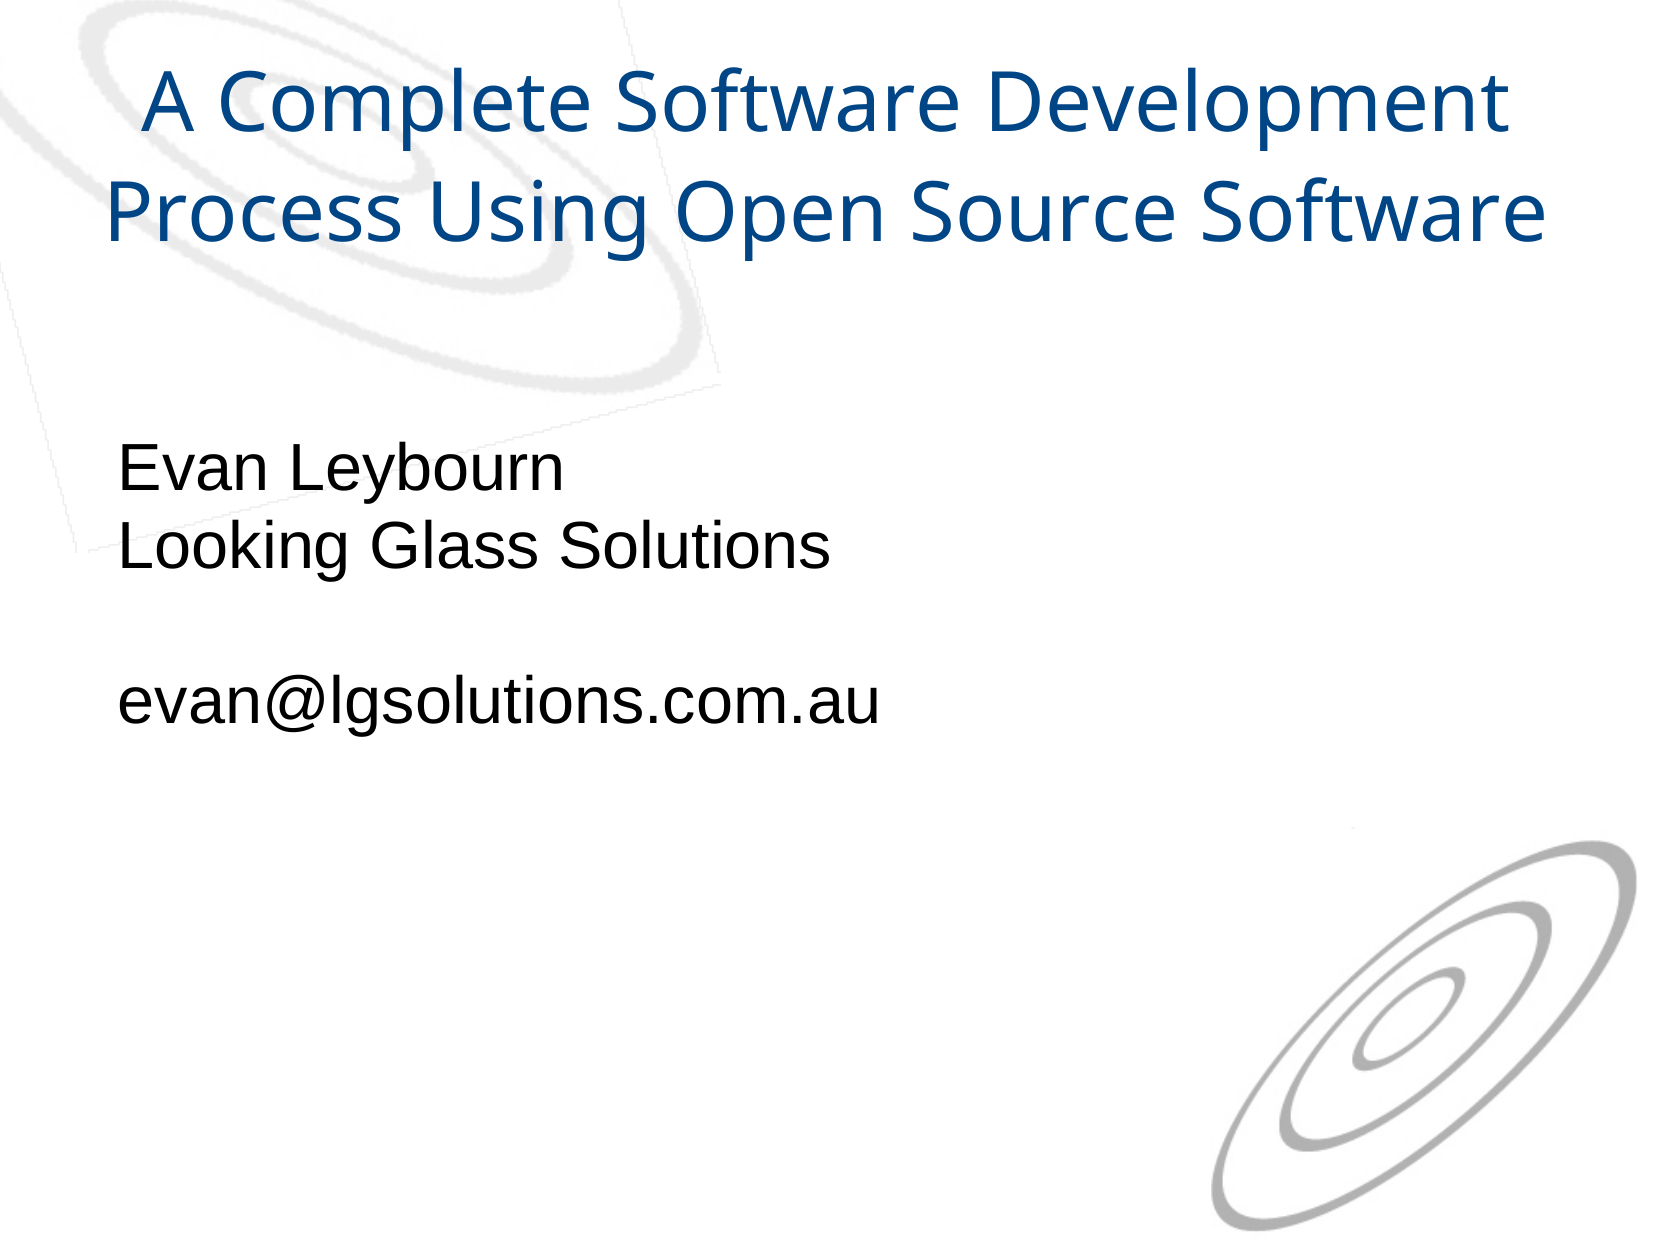

# A Complete Software Development Process Using Open Source Software
Evan Leybourn
Looking Glass Solutions
evan@lgsolutions.com.au